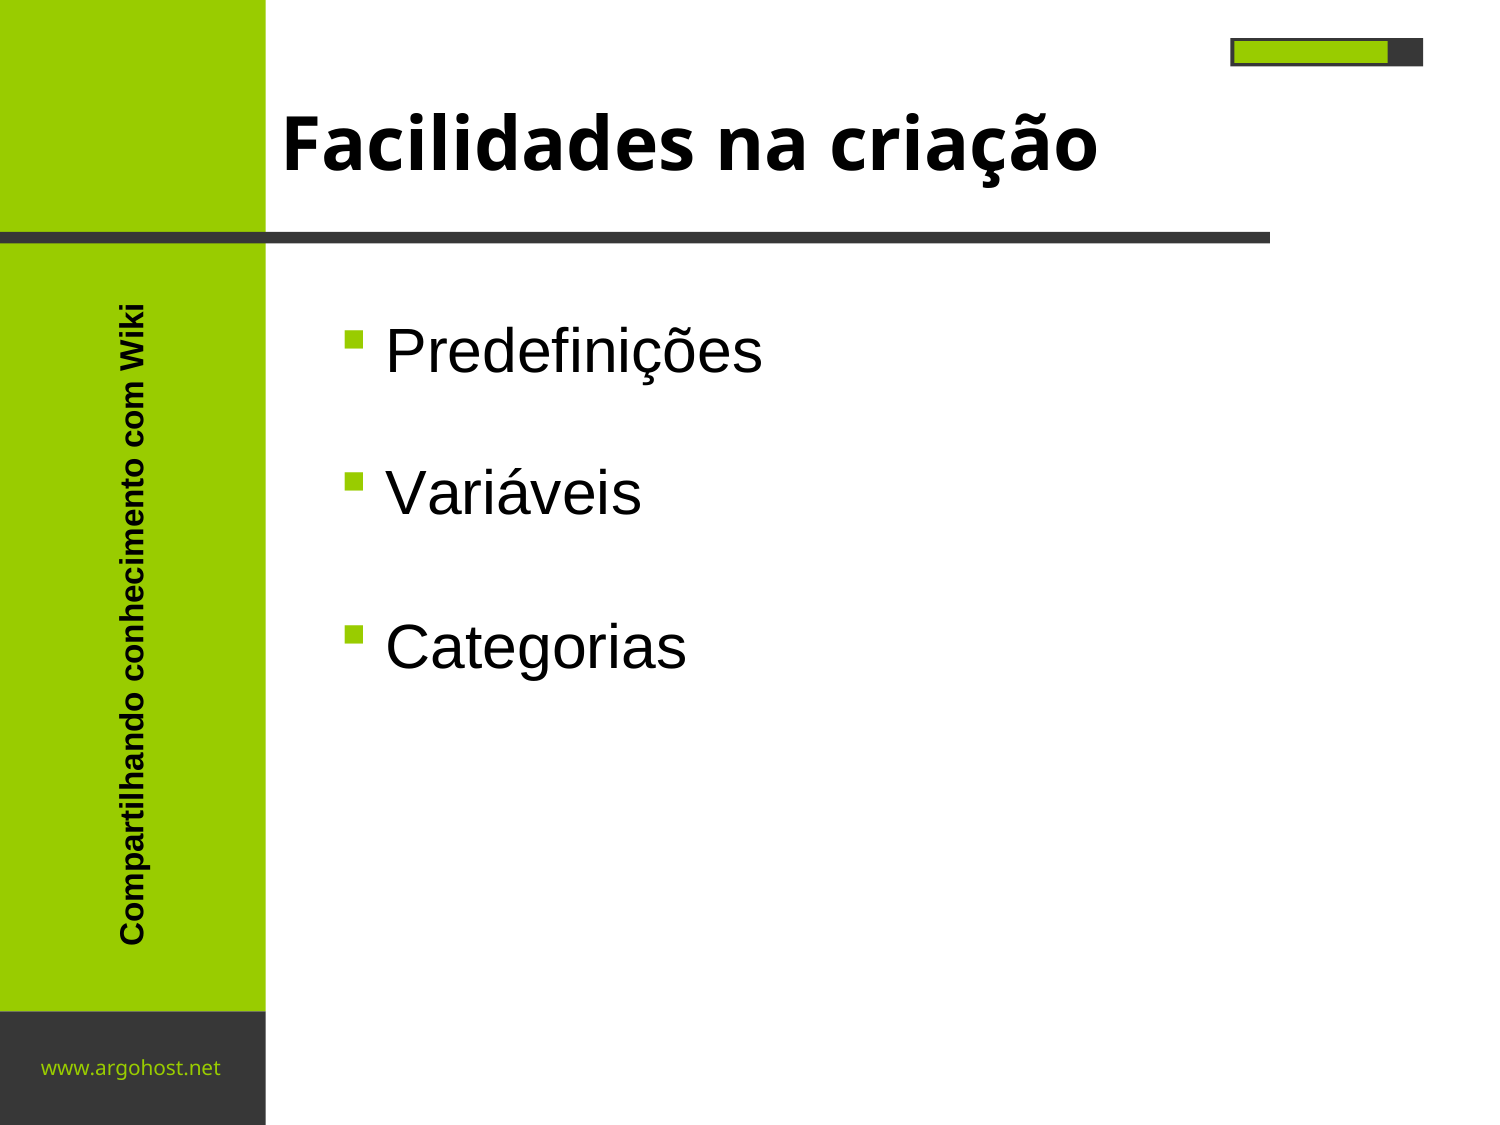

Facilidades na criação
 Predefinições
 Variáveis
Compartilhando conhecimento com Wiki
 Categorias
www.argohost.net